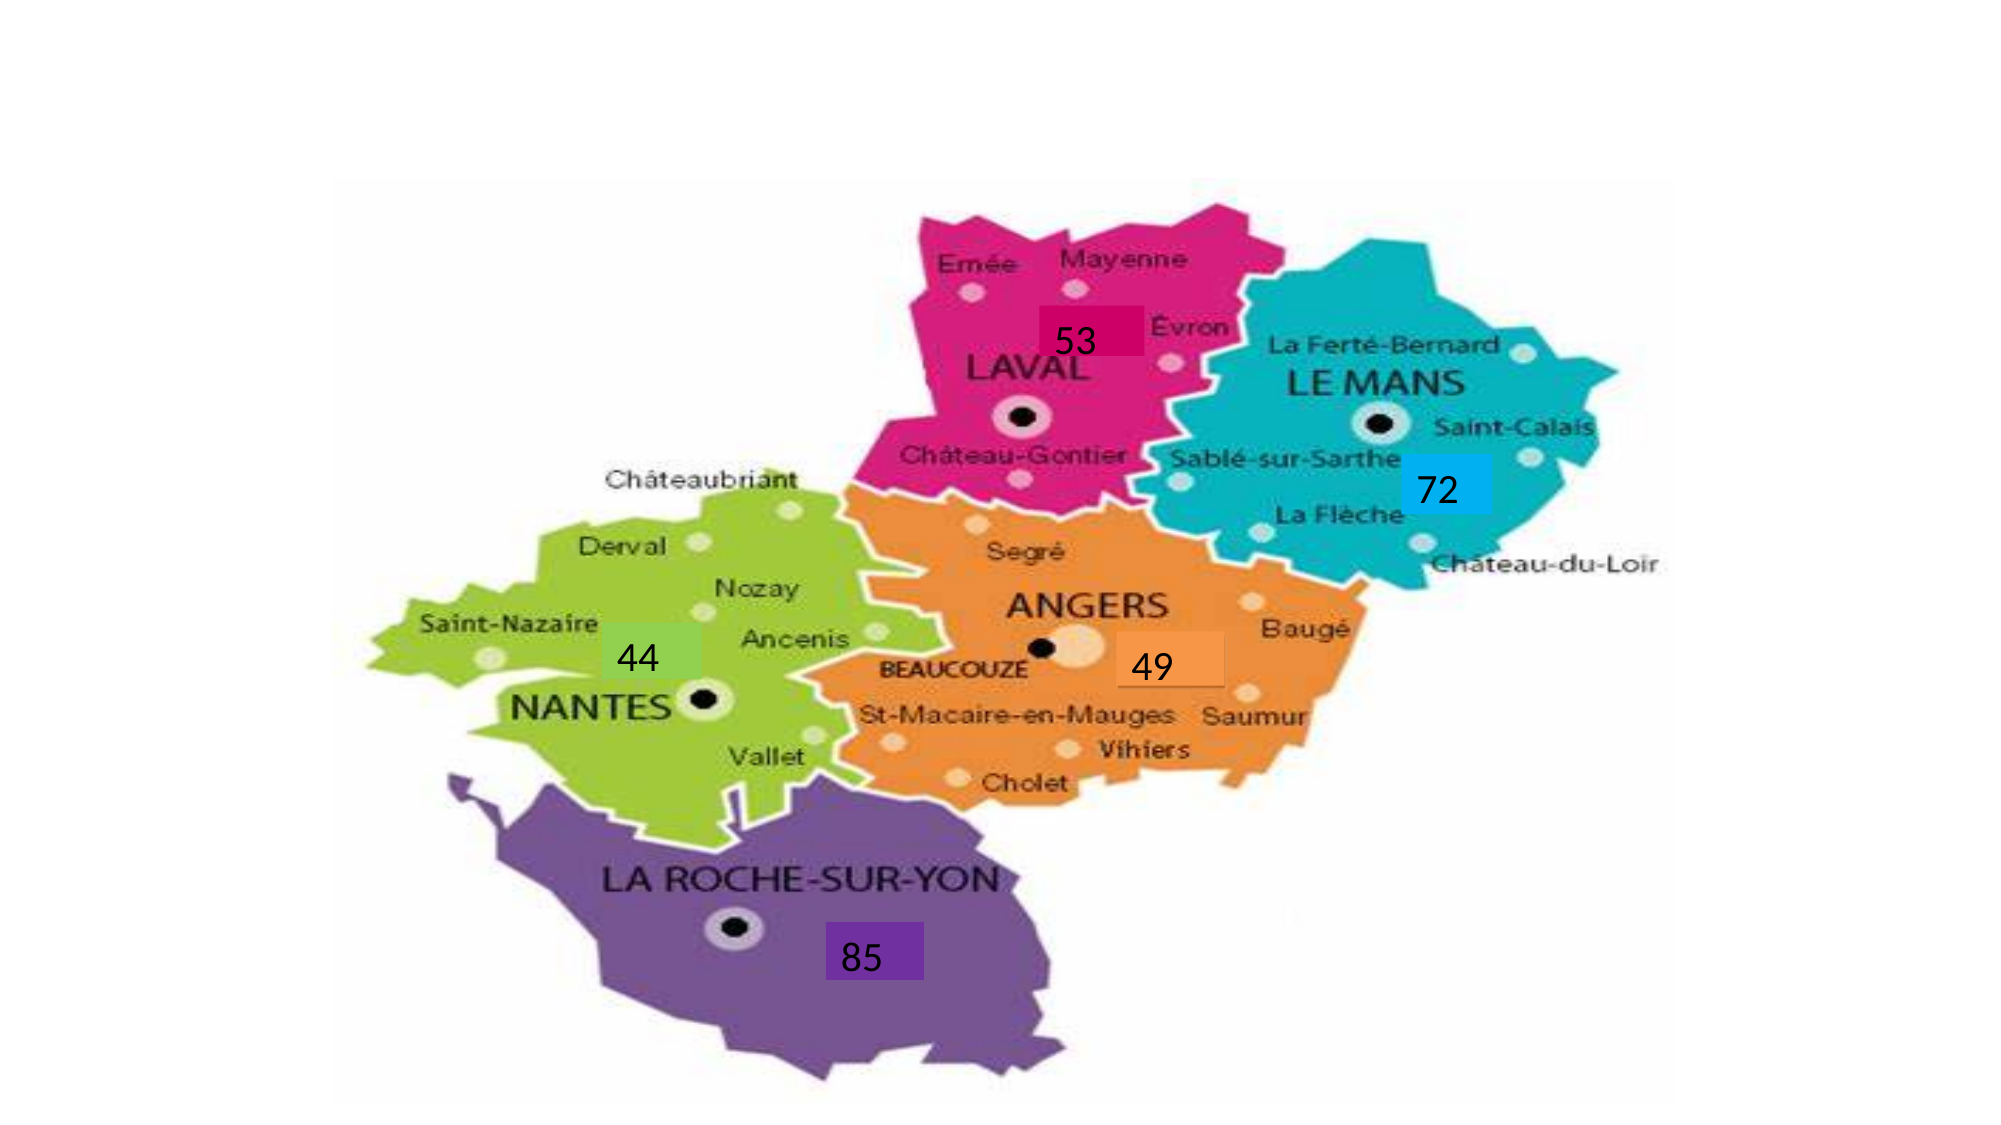

# Petit visuel de l’académie
53
72
44
49
85